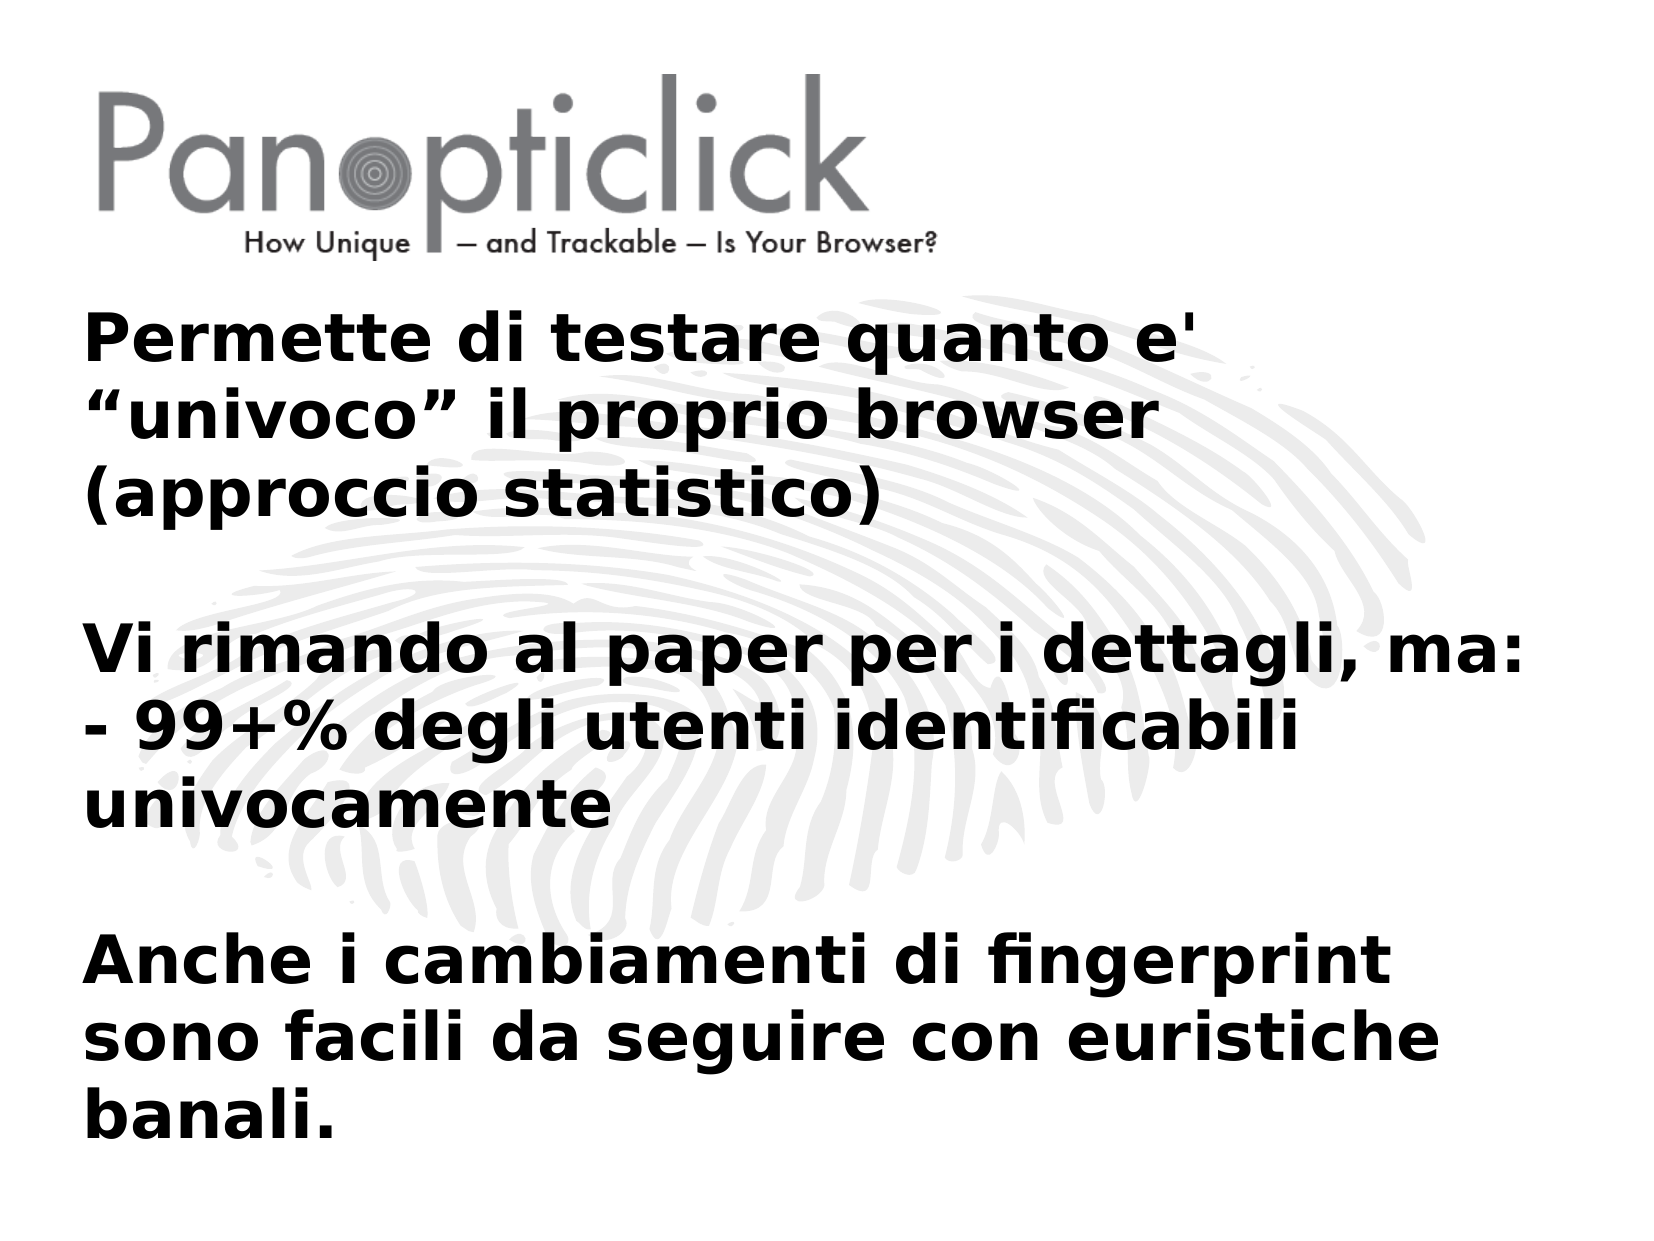

# Permette di testare quanto e' “univoco” il proprio browser (approccio statistico)
Vi rimando al paper per i dettagli, ma:
- 99+% degli utenti identificabili univocamente
Anche i cambiamenti di fingerprint sono facili da seguire con euristiche banali.